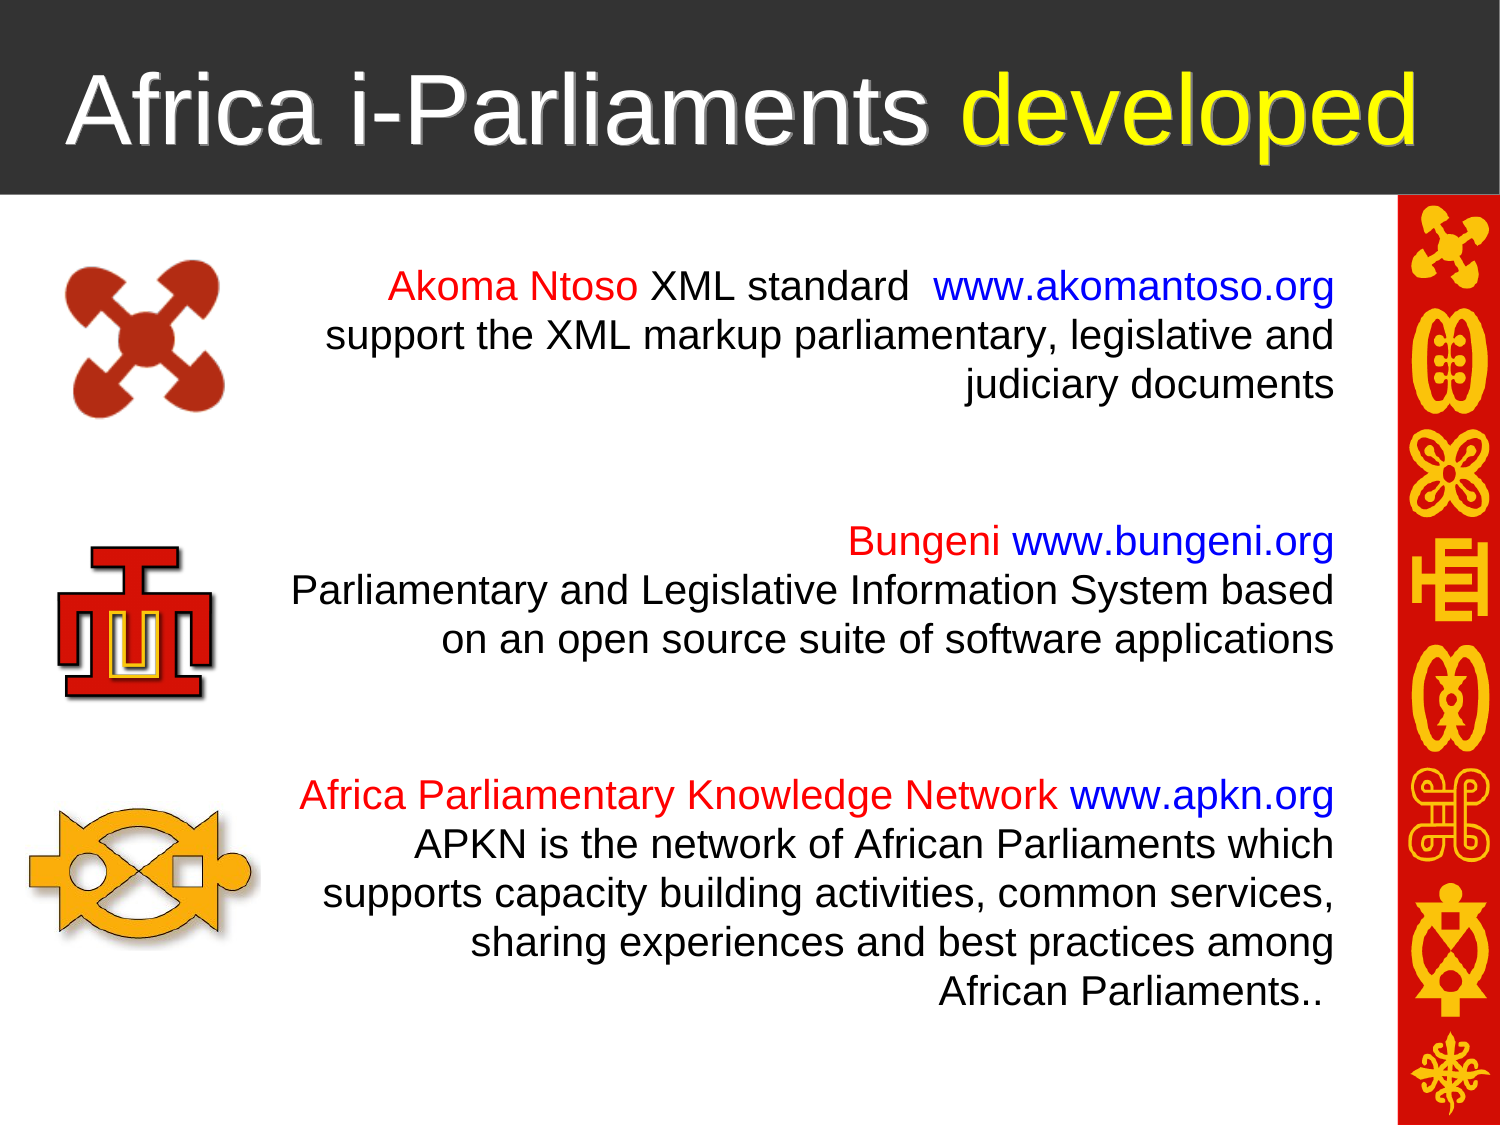

# Africa i-Parliaments developed
Akoma Ntoso XML standard www.akomantoso.org
support the XML markup parliamentary, legislative and judiciary documents
Bungeni www.bungeni.org
Parliamentary and Legislative Information System based on an open source suite of software applications
Africa Parliamentary Knowledge Network www.apkn.org
APKN is the network of African Parliaments which supports capacity building activities, common services, sharing experiences and best practices among
African Parliaments..